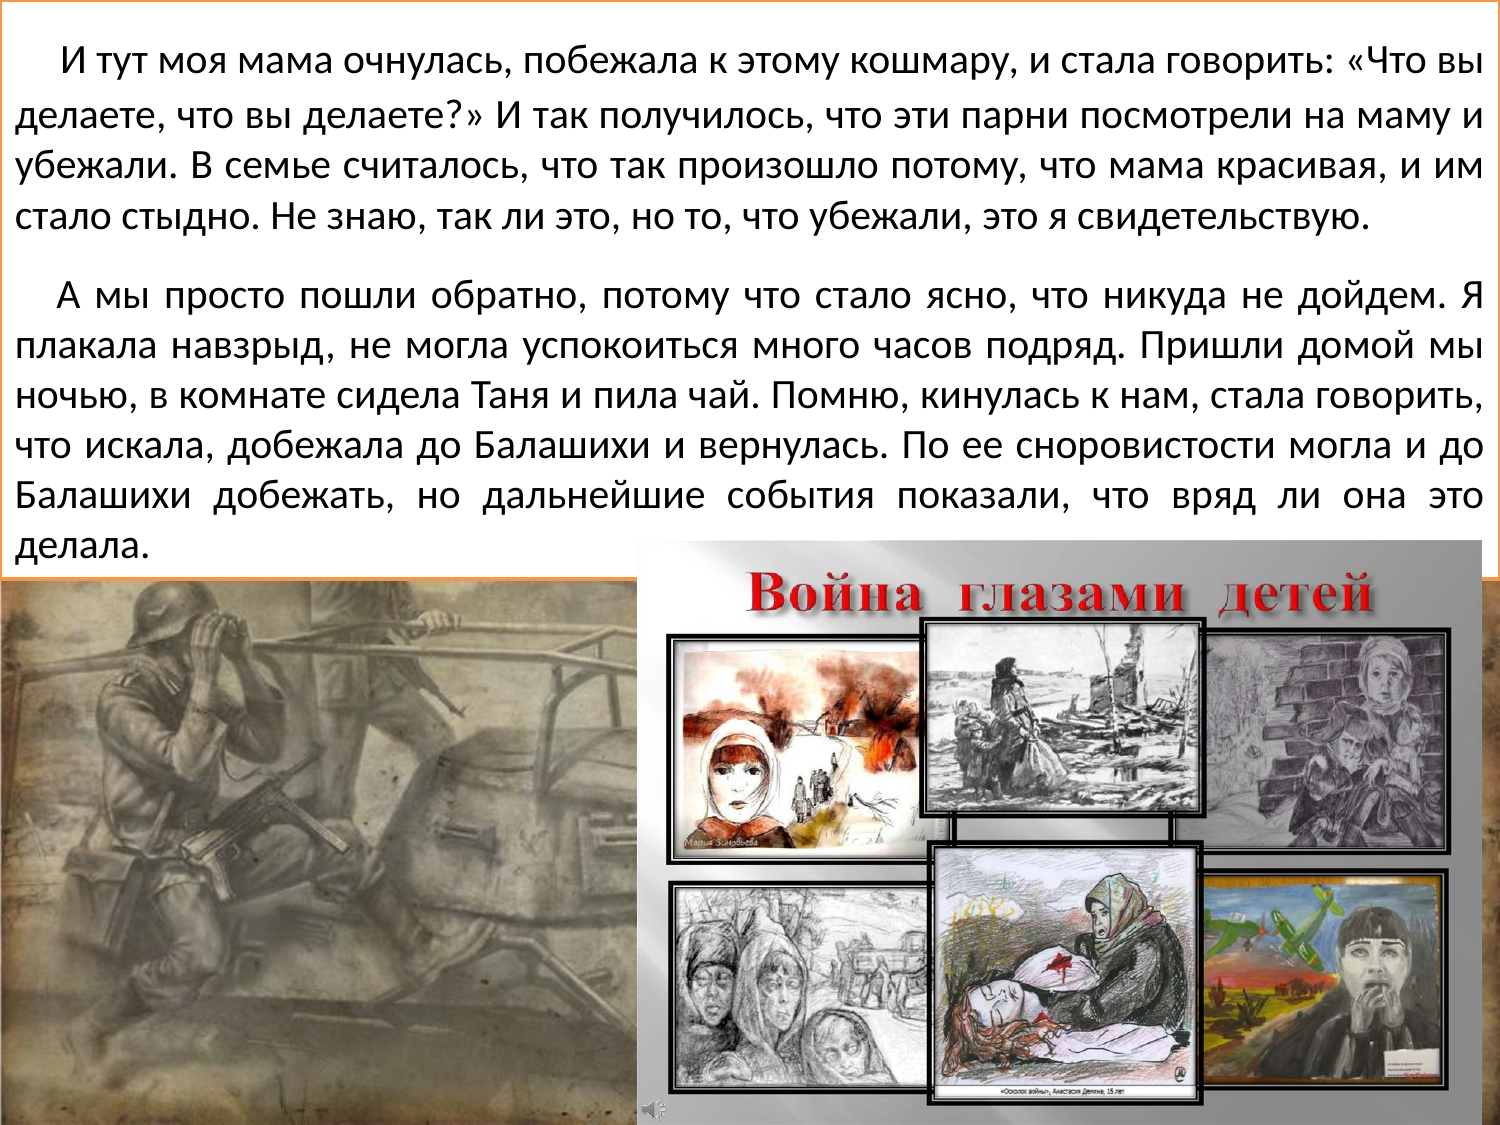

И тут моя мама очнулась, побежала к этому кошмару, и стала говорить: «Что вы делаете, что вы делаете?» И так получилось, что эти парни посмотрели на маму и убежали. В семье считалось, что так произошло потому, что мама красивая, и им стало стыдно. Не знаю, так ли это, но то, что убежали, это я свидетельствую.
 А мы просто пошли обратно, потому что стало ясно, что никуда не дойдем. Я плакала навзрыд, не могла успокоиться много часов подряд. Пришли домой мы ночью, в комнате сидела Таня и пила чай. Помню, кинулась к нам, стала говорить, что искала, добежала до Балашихи и вернулась. По ее сноровистости могла и до Балашихи добежать, но дальнейшие события показали, что вряд ли она это делала.
#